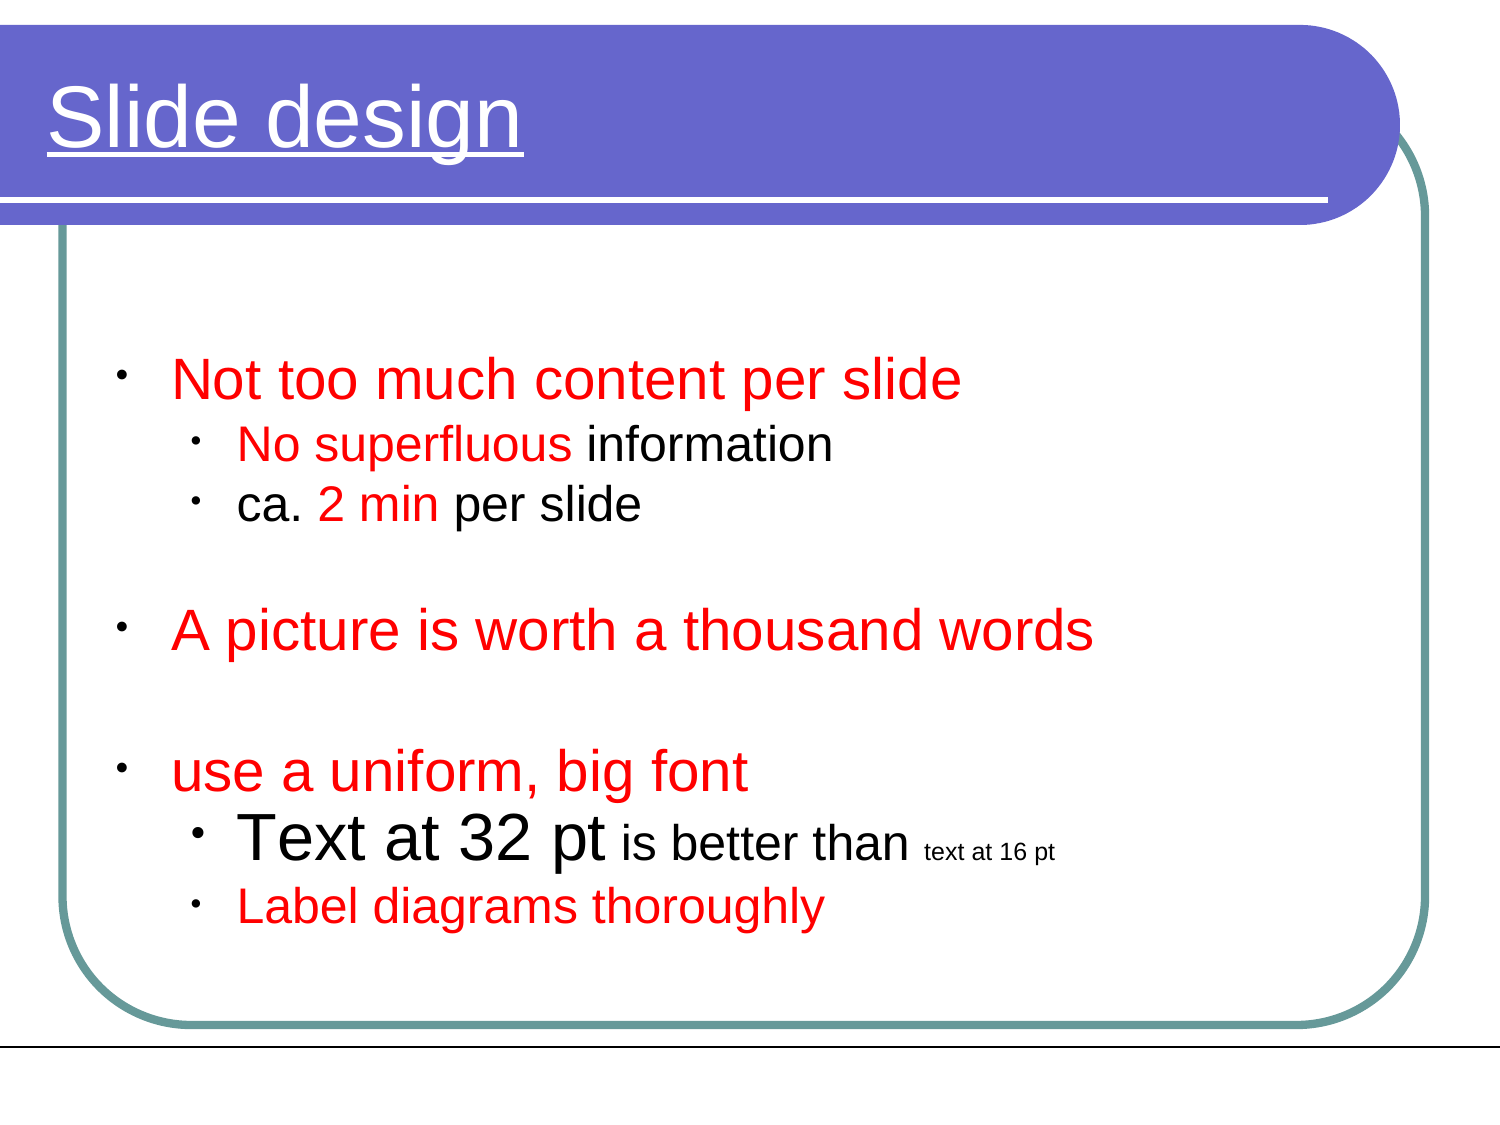

# Slide design
Not too much content per slide
No superfluous information
ca. 2 min per slide
A picture is worth a thousand words
use a uniform, big font
Text at 32 pt is better than text at 16 pt
Label diagrams thoroughly